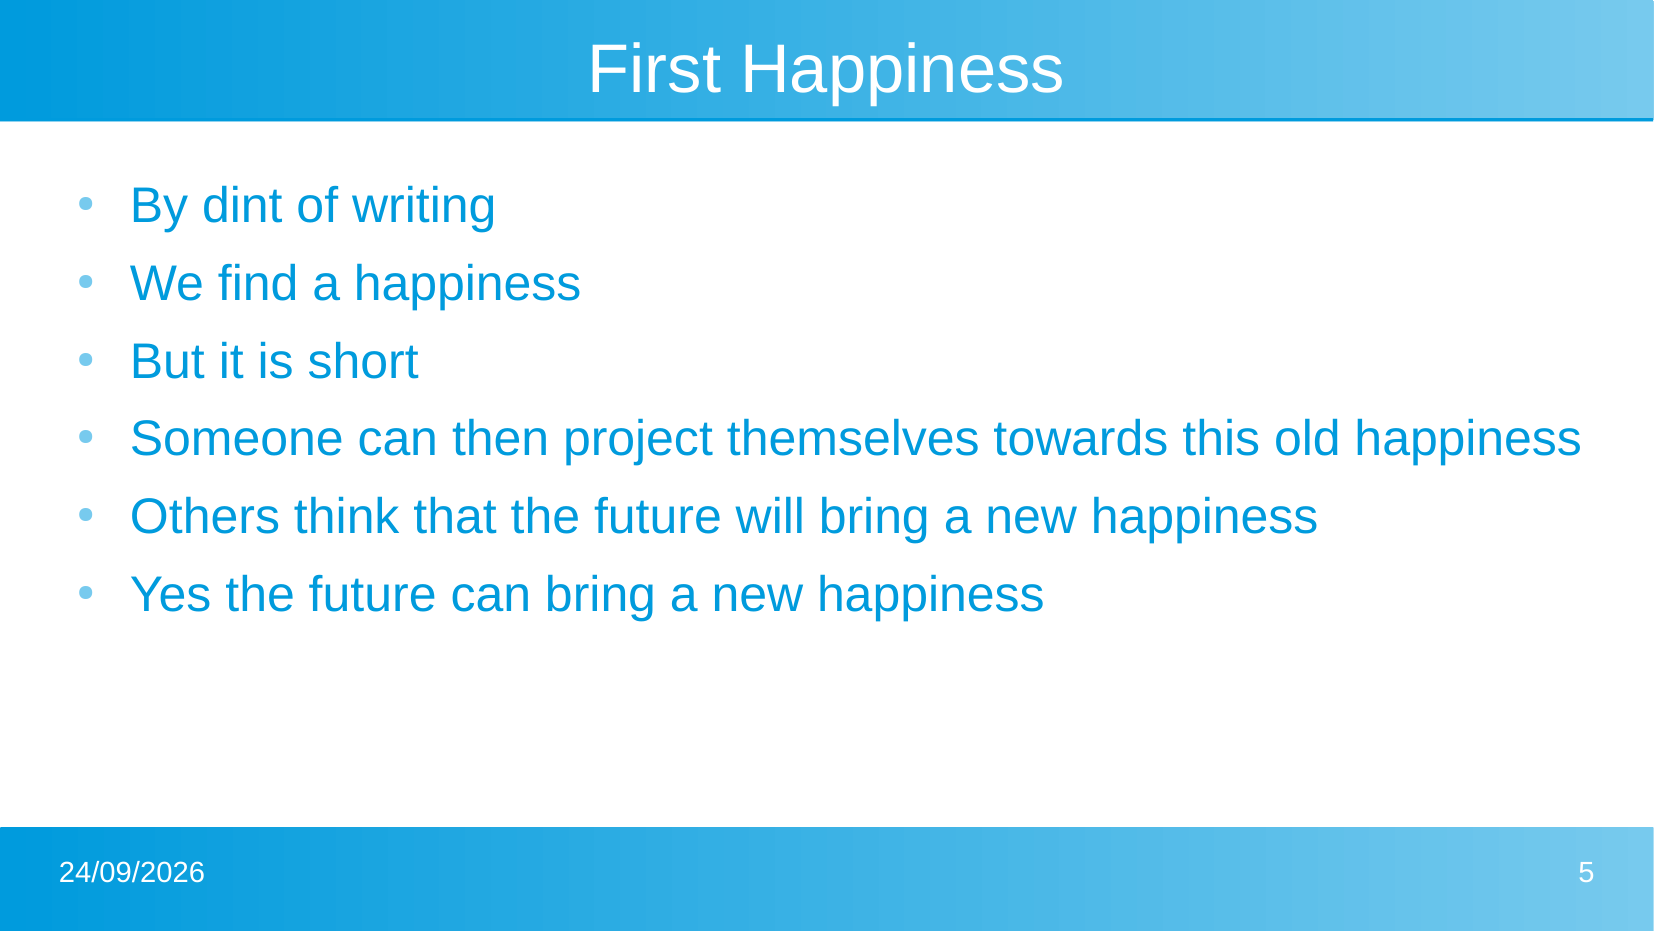

# First Happiness
By dint of writing
We find a happiness
But it is short
Someone can then project themselves towards this old happiness
Others think that the future will bring a new happiness
Yes the future can bring a new happiness
5